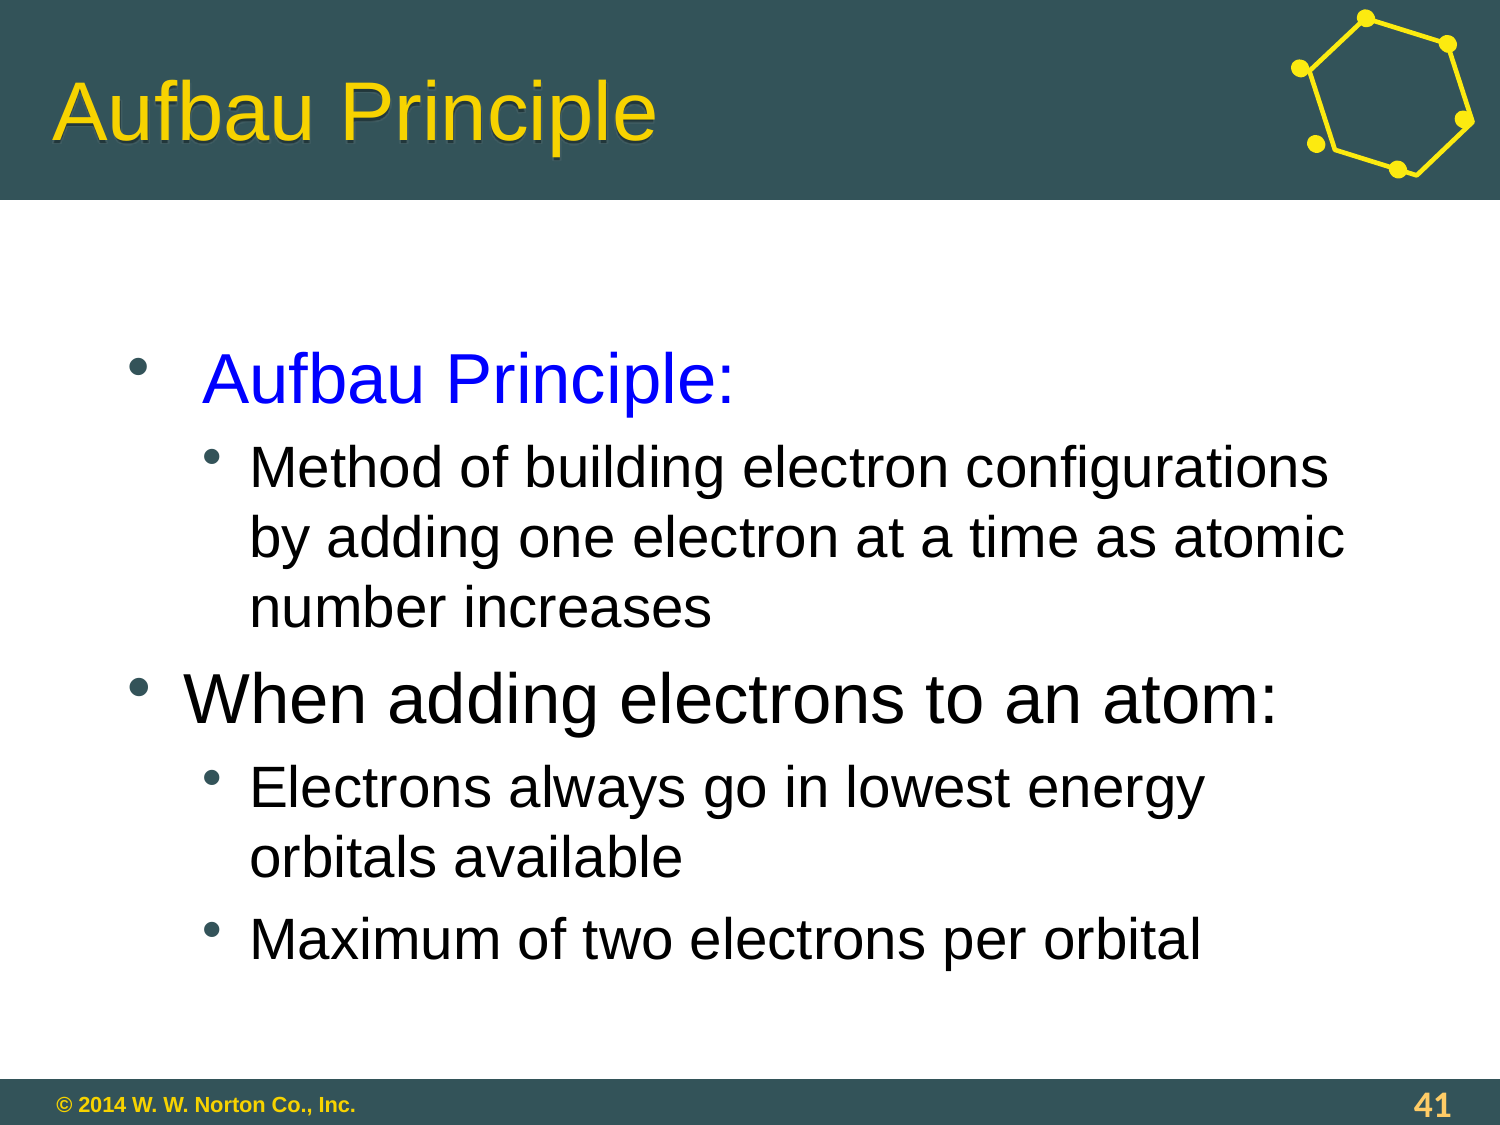

Aufbau Principle
# Aufbau Principle:
Method of building electron configurations by adding one electron at a time as atomic number increases
When adding electrons to an atom:
Electrons always go in lowest energy orbitals available
Maximum of two electrons per orbital